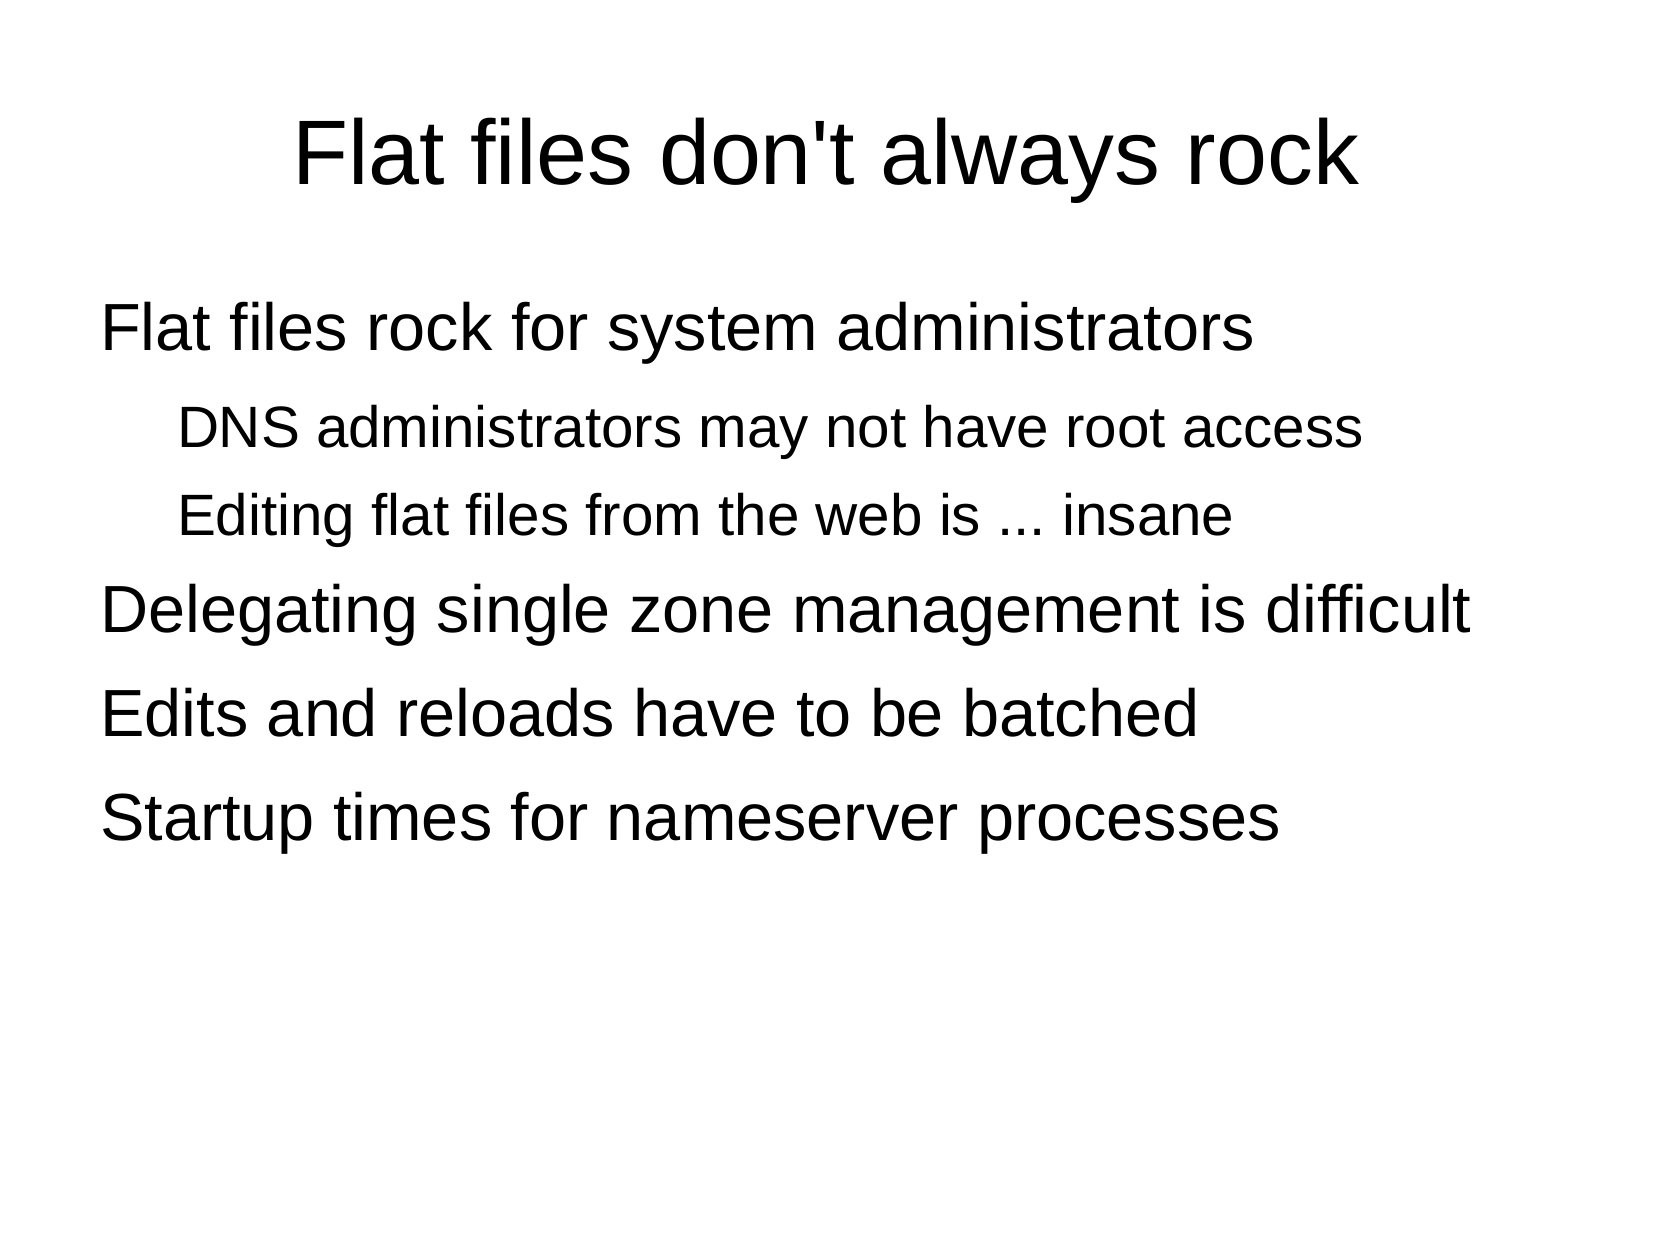

# Flat files don't always rock
Flat files rock for system administrators
DNS administrators may not have root access
Editing flat files from the web is ... insane
Delegating single zone management is difficult
Edits and reloads have to be batched
Startup times for nameserver processes